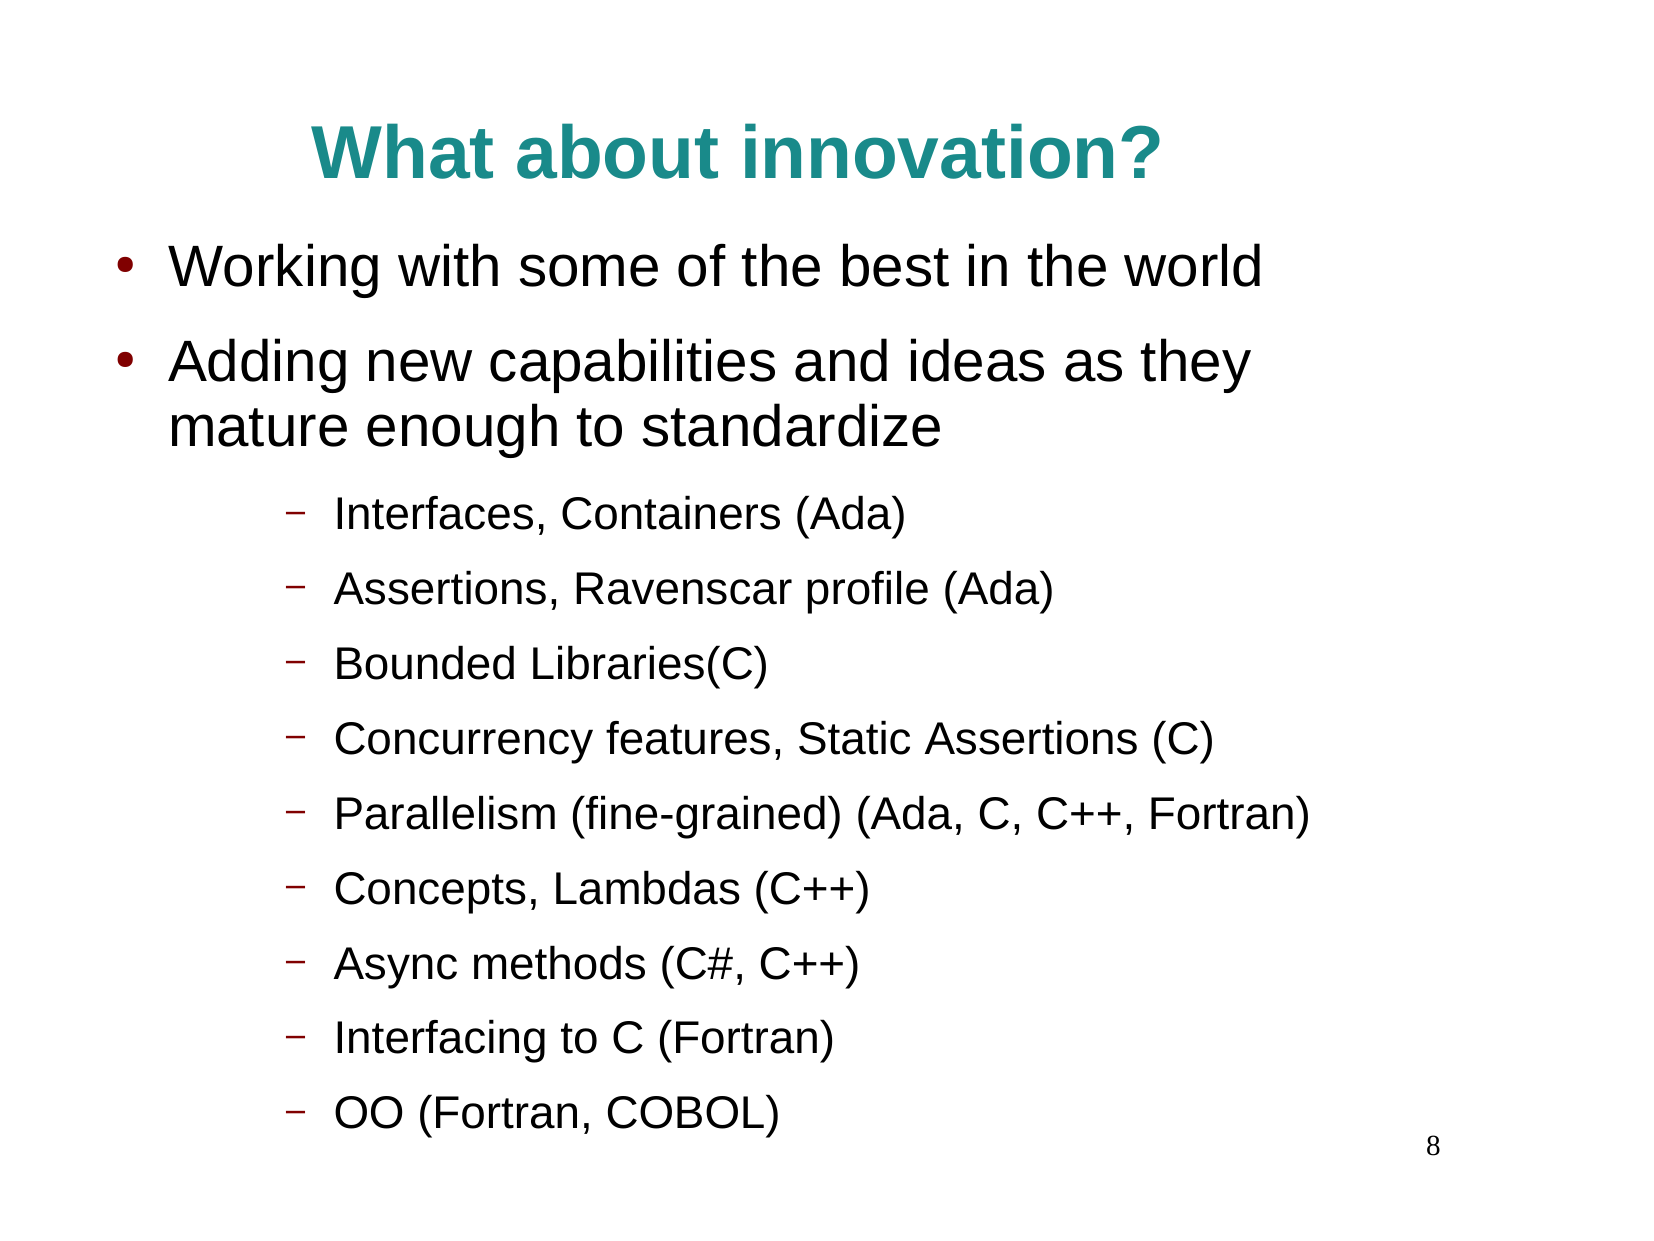

# What about innovation?
Working with some of the best in the world
Adding new capabilities and ideas as they mature enough to standardize
Interfaces, Containers (Ada)
Assertions, Ravenscar profile (Ada)
Bounded Libraries(C)
Concurrency features, Static Assertions (C)
Parallelism (fine-grained) (Ada, C, C++, Fortran)
Concepts, Lambdas (C++)
Async methods (C#, C++)
Interfacing to C (Fortran)
OO (Fortran, COBOL)
8